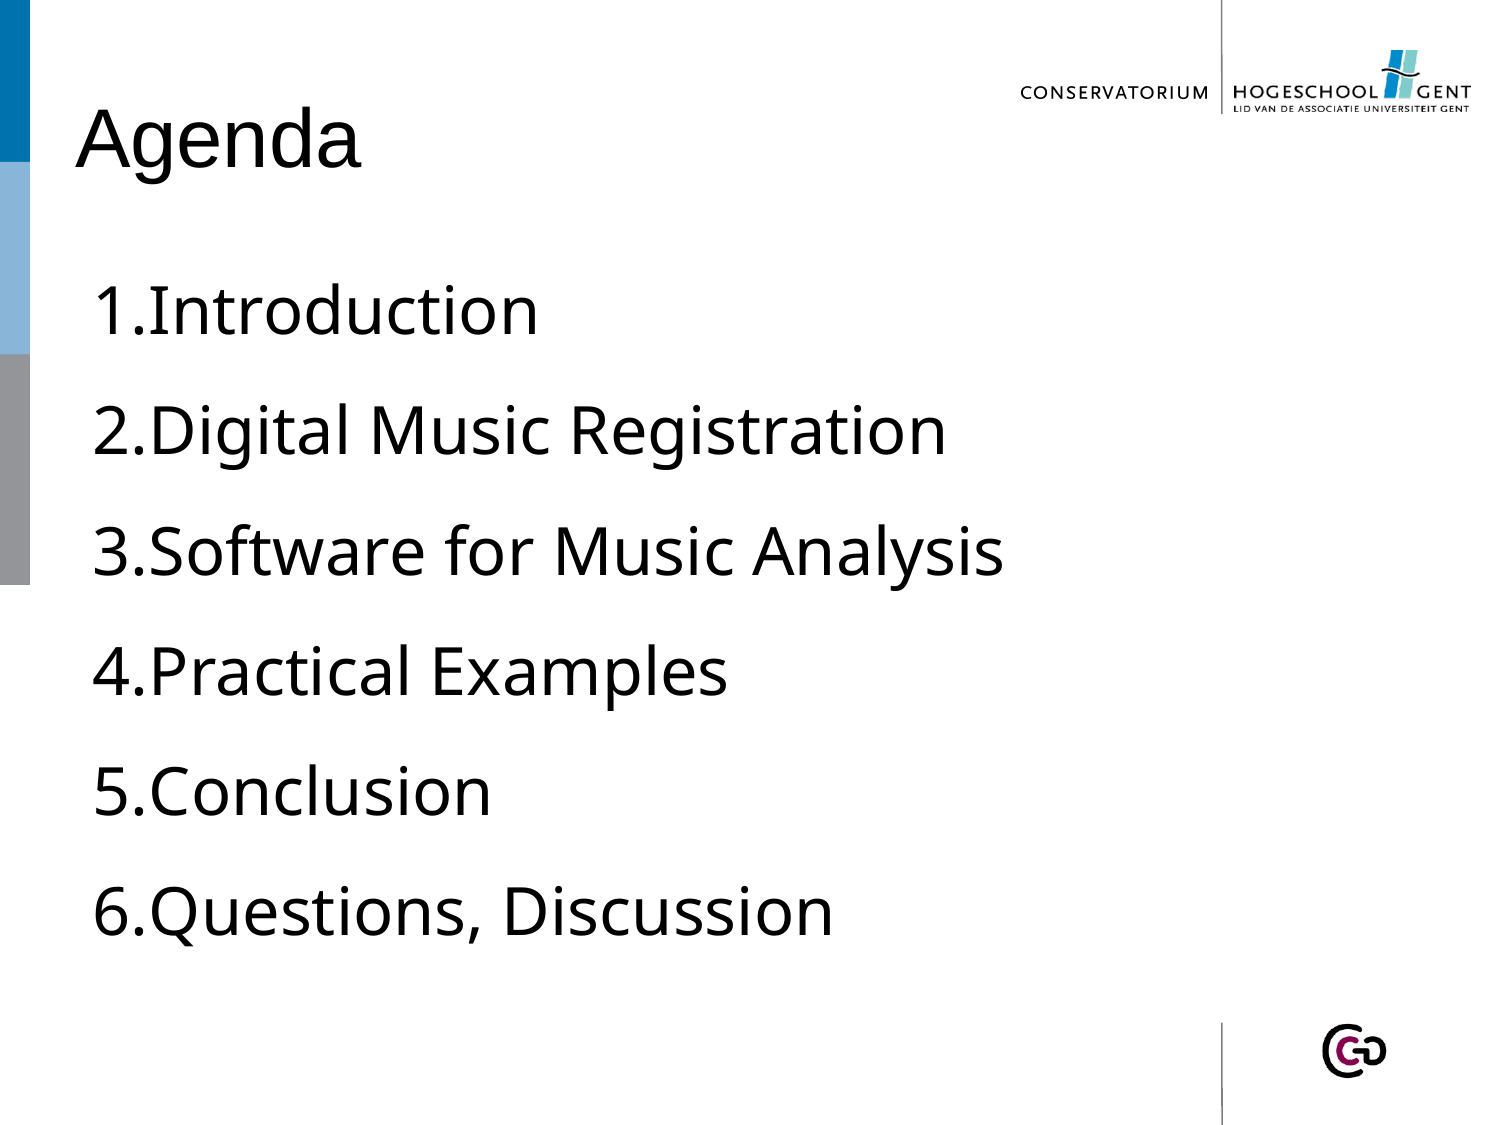

# Agenda
Introduction
Digital Music Registration
Software for Music Analysis
Practical Examples
Conclusion
Questions, Discussion